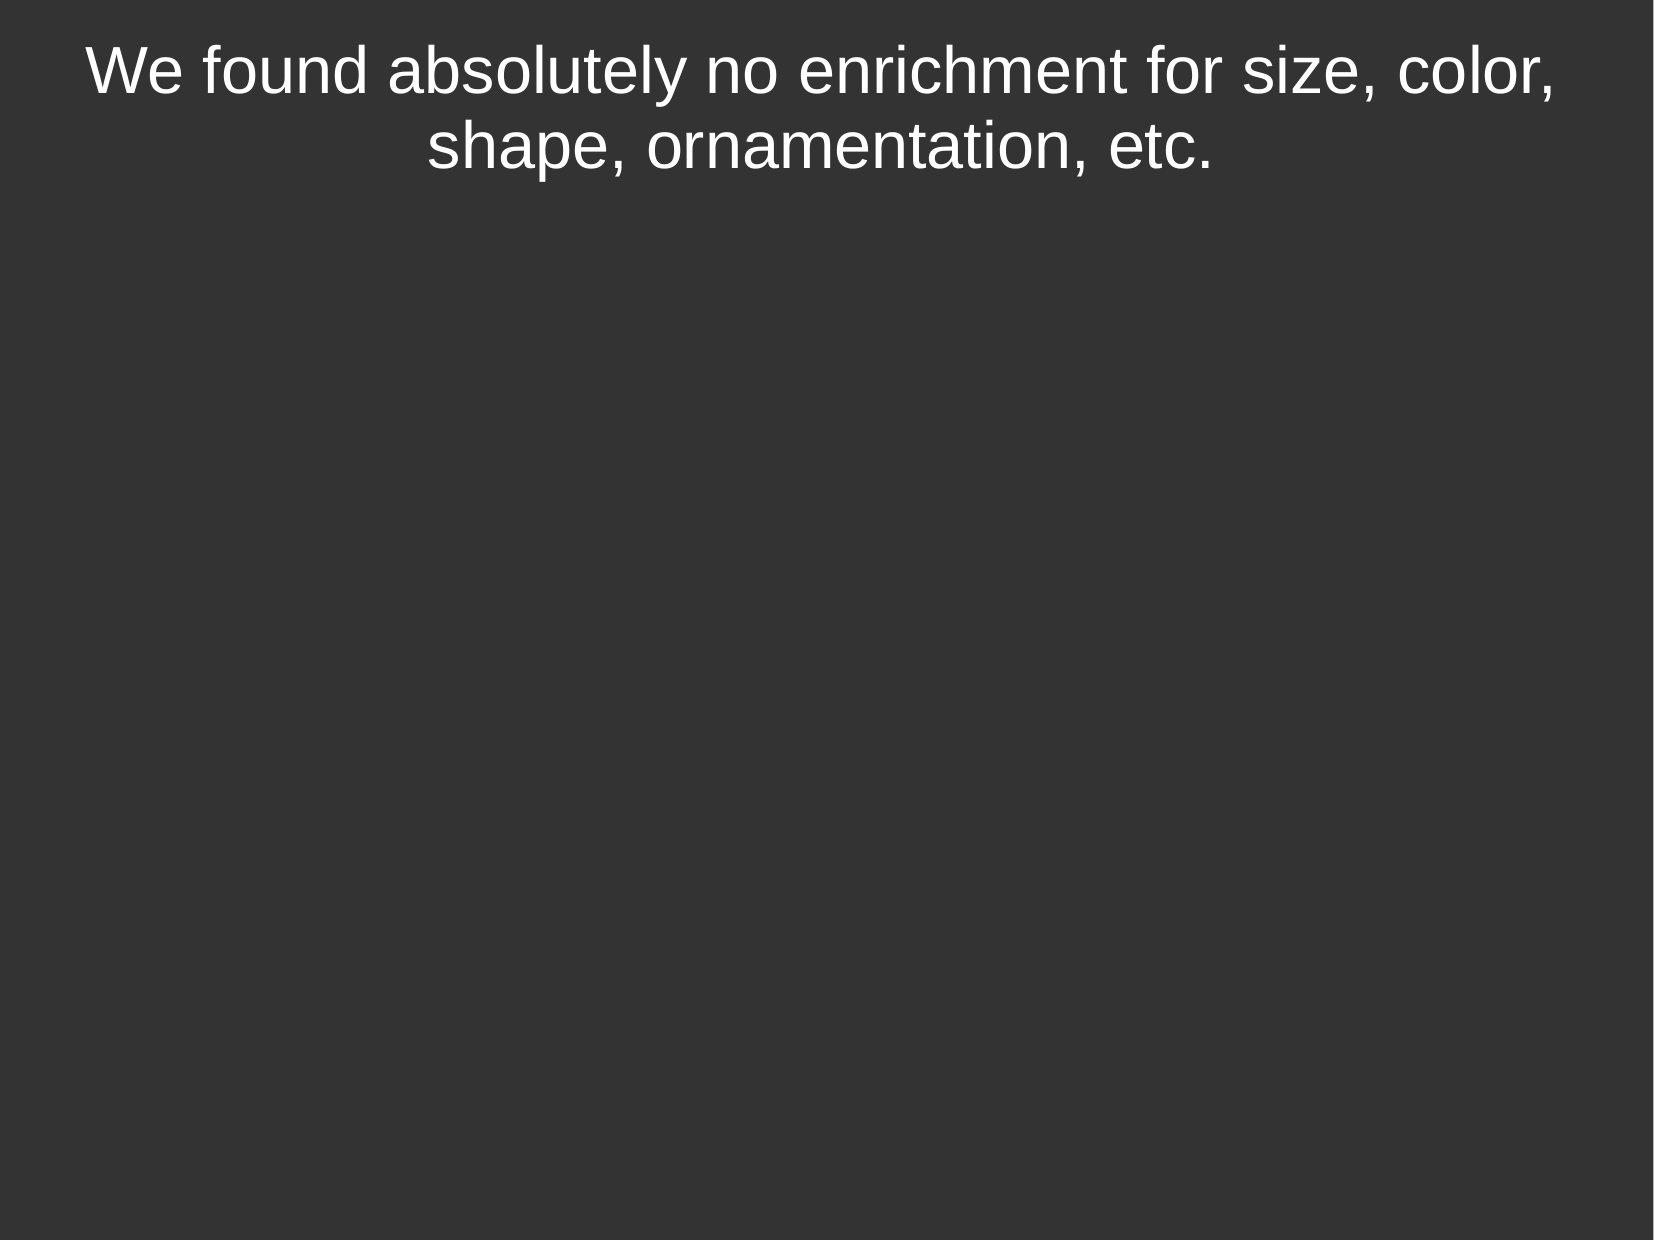

We found absolutely no enrichment for size, color, shape, ornamentation, etc.